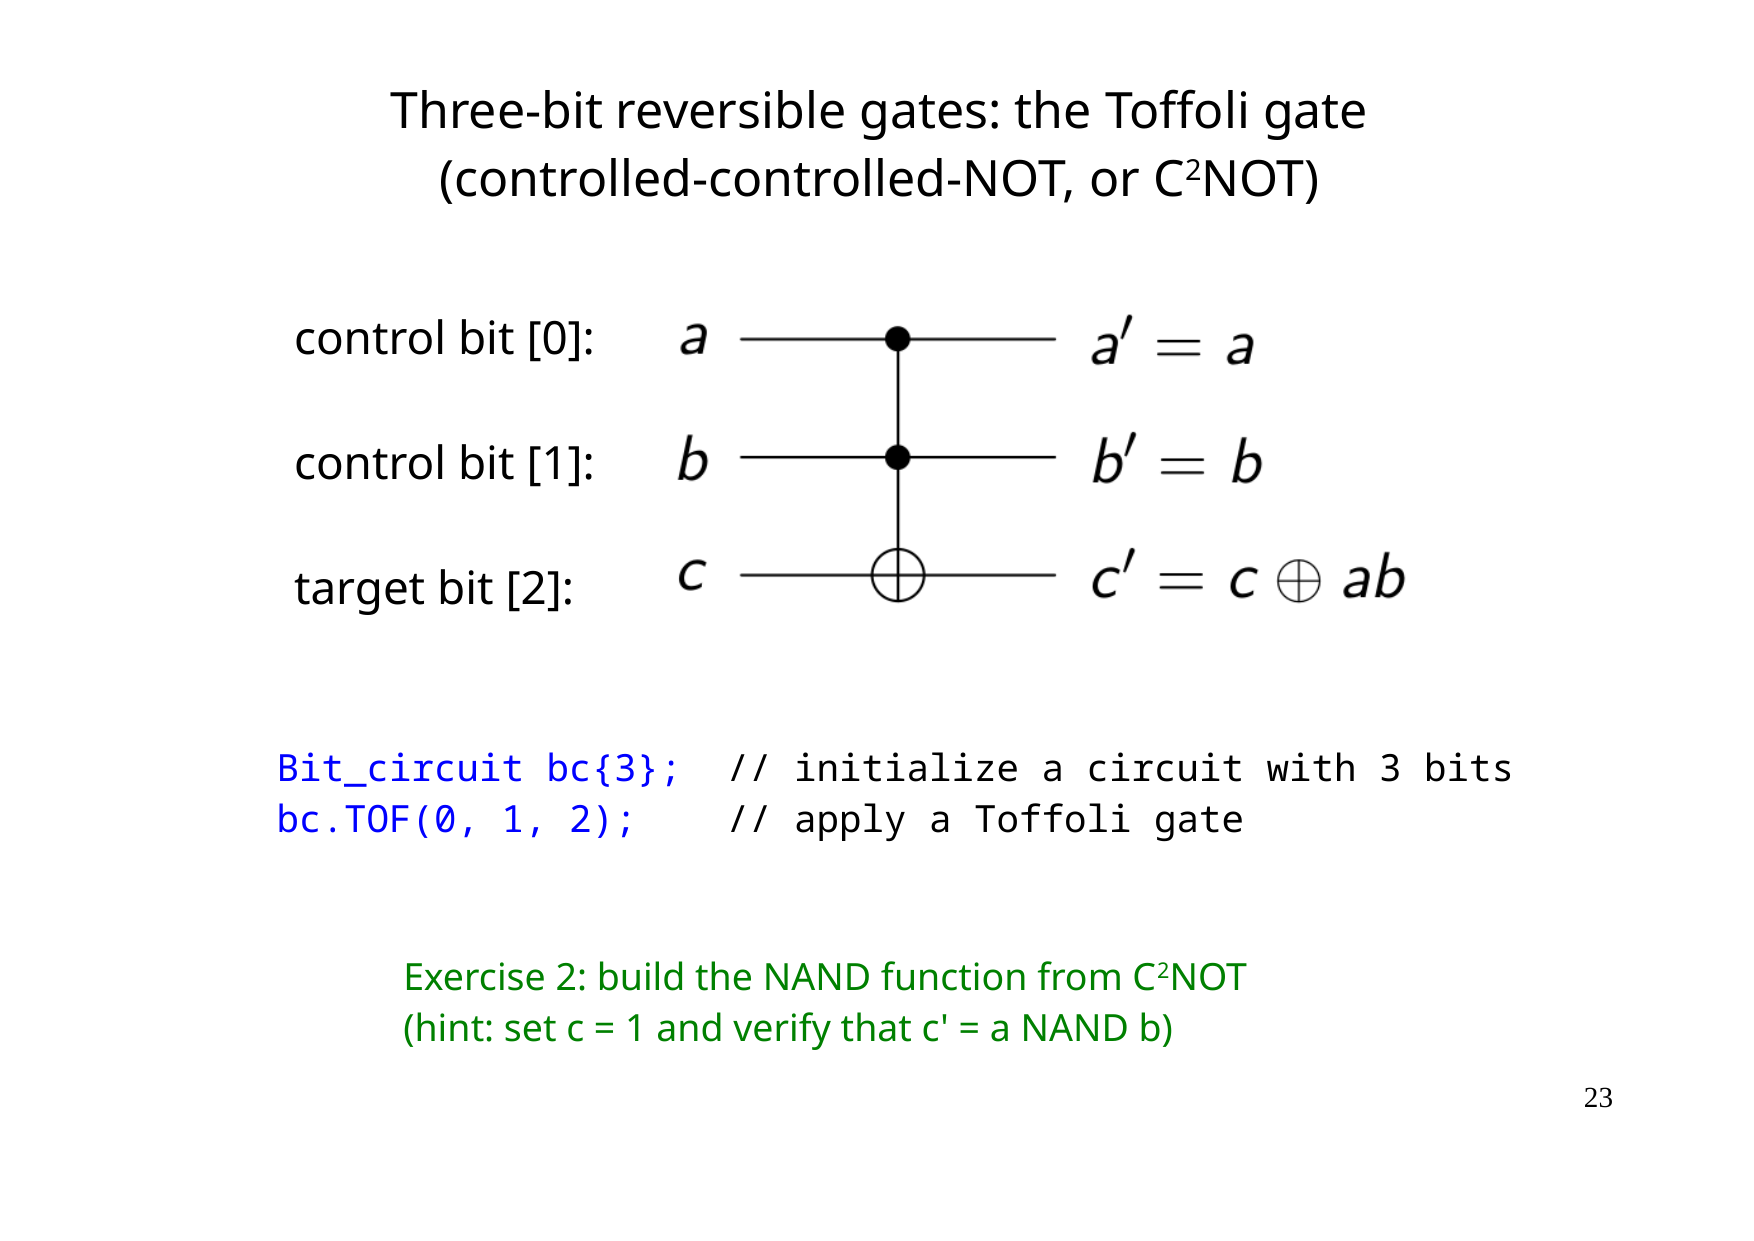

Three-bit reversible gates: the Toffoli gate
(controlled-controlled-NOT, or C2NOT)
control bit [0]:
control bit [1]:
target bit [2]:
Bit_circuit bc{3}; // initialize a circuit with 3 bits
bc.TOF(0, 1, 2); // apply a Toffoli gate
Exercise 2: build the NAND function from C2NOT
(hint: set c = 1 and verify that c' = a NAND b)
23